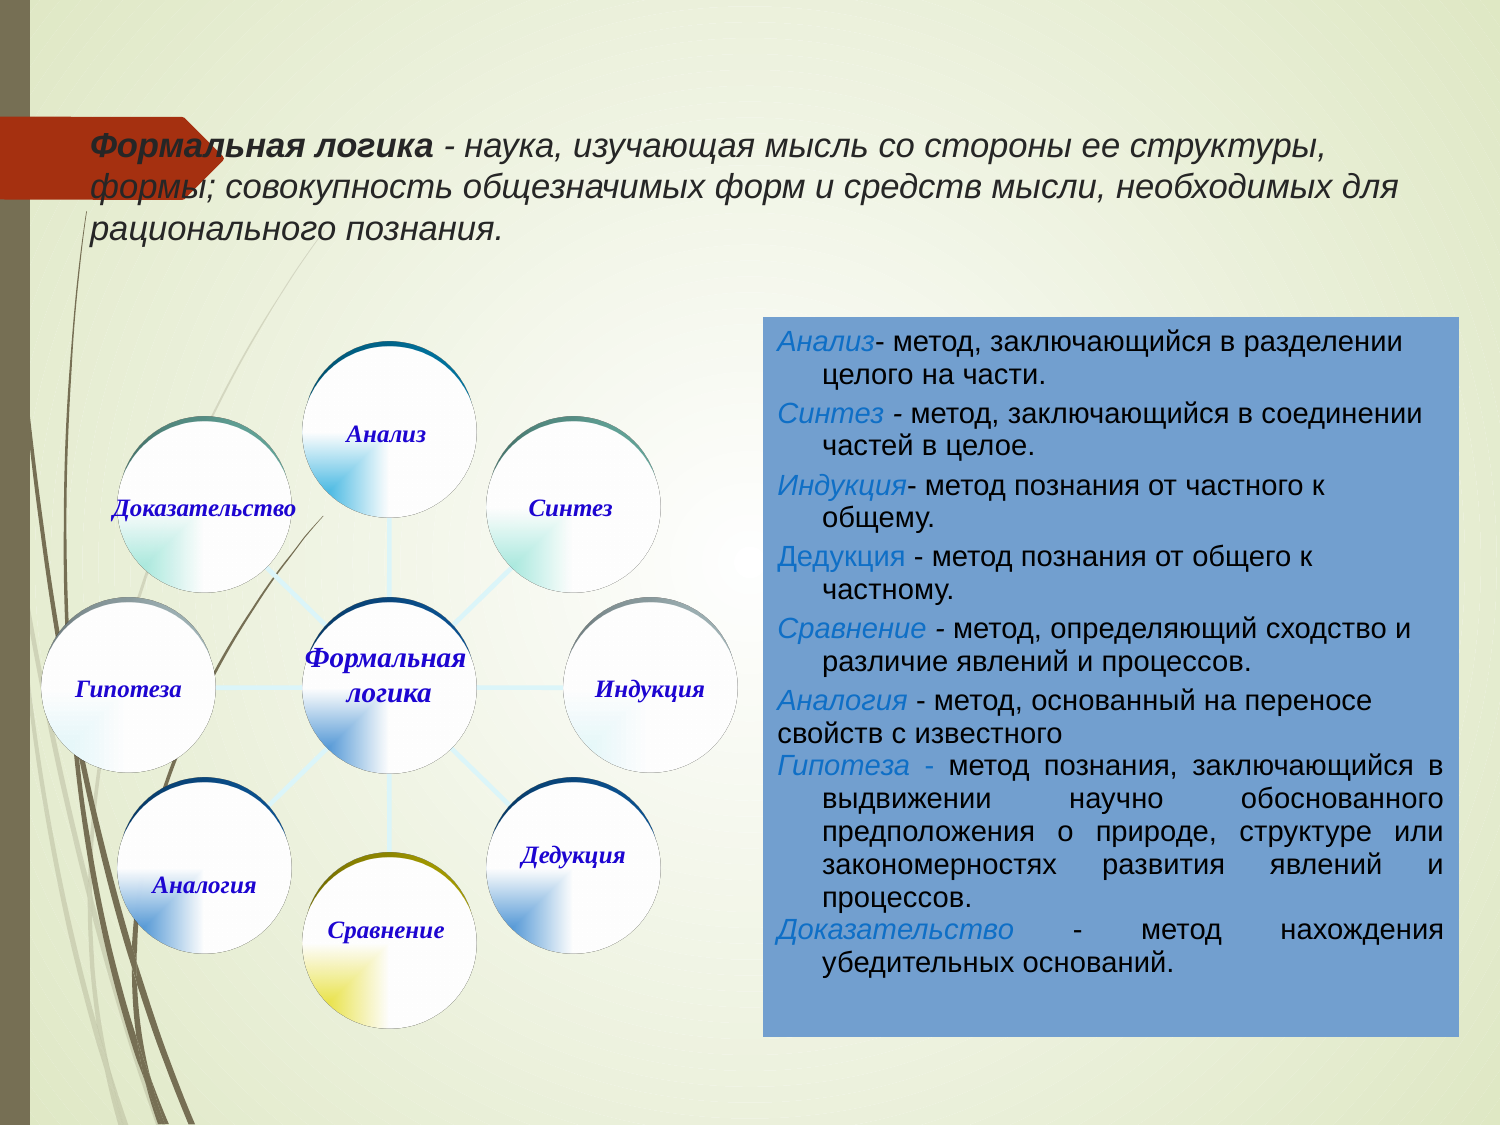

# Формальная логика - наука, изучающая мысль со стороны ее структуры, формы; совокупность общезначимых форм и средств мысли, необходимых для рационального познания.
| Анализ- метод, заключающийся в разделении целого на части. Синтез - метод, заключающийся в соединении частей в целое. Индукция- метод познания от частного к общему. Дедукция - метод познания от общего к частному. Сравнение - метод, определяющий сходство и различие явлений и процессов. Аналогия - метод, основанный на переносе свойств с известного Гипотеза - метод познания, заключающийся в выдвижении науч­но обоснованного предположения о природе, структуре или закономерностях развития явлений и процессов. Доказательство - метод нахождения убедительных оснований. |
| --- |
Анализ
Доказательство
Синтез
Гипотеза
Индукция
Формальная
логика
Аналогия
Дедукция
Сравнение